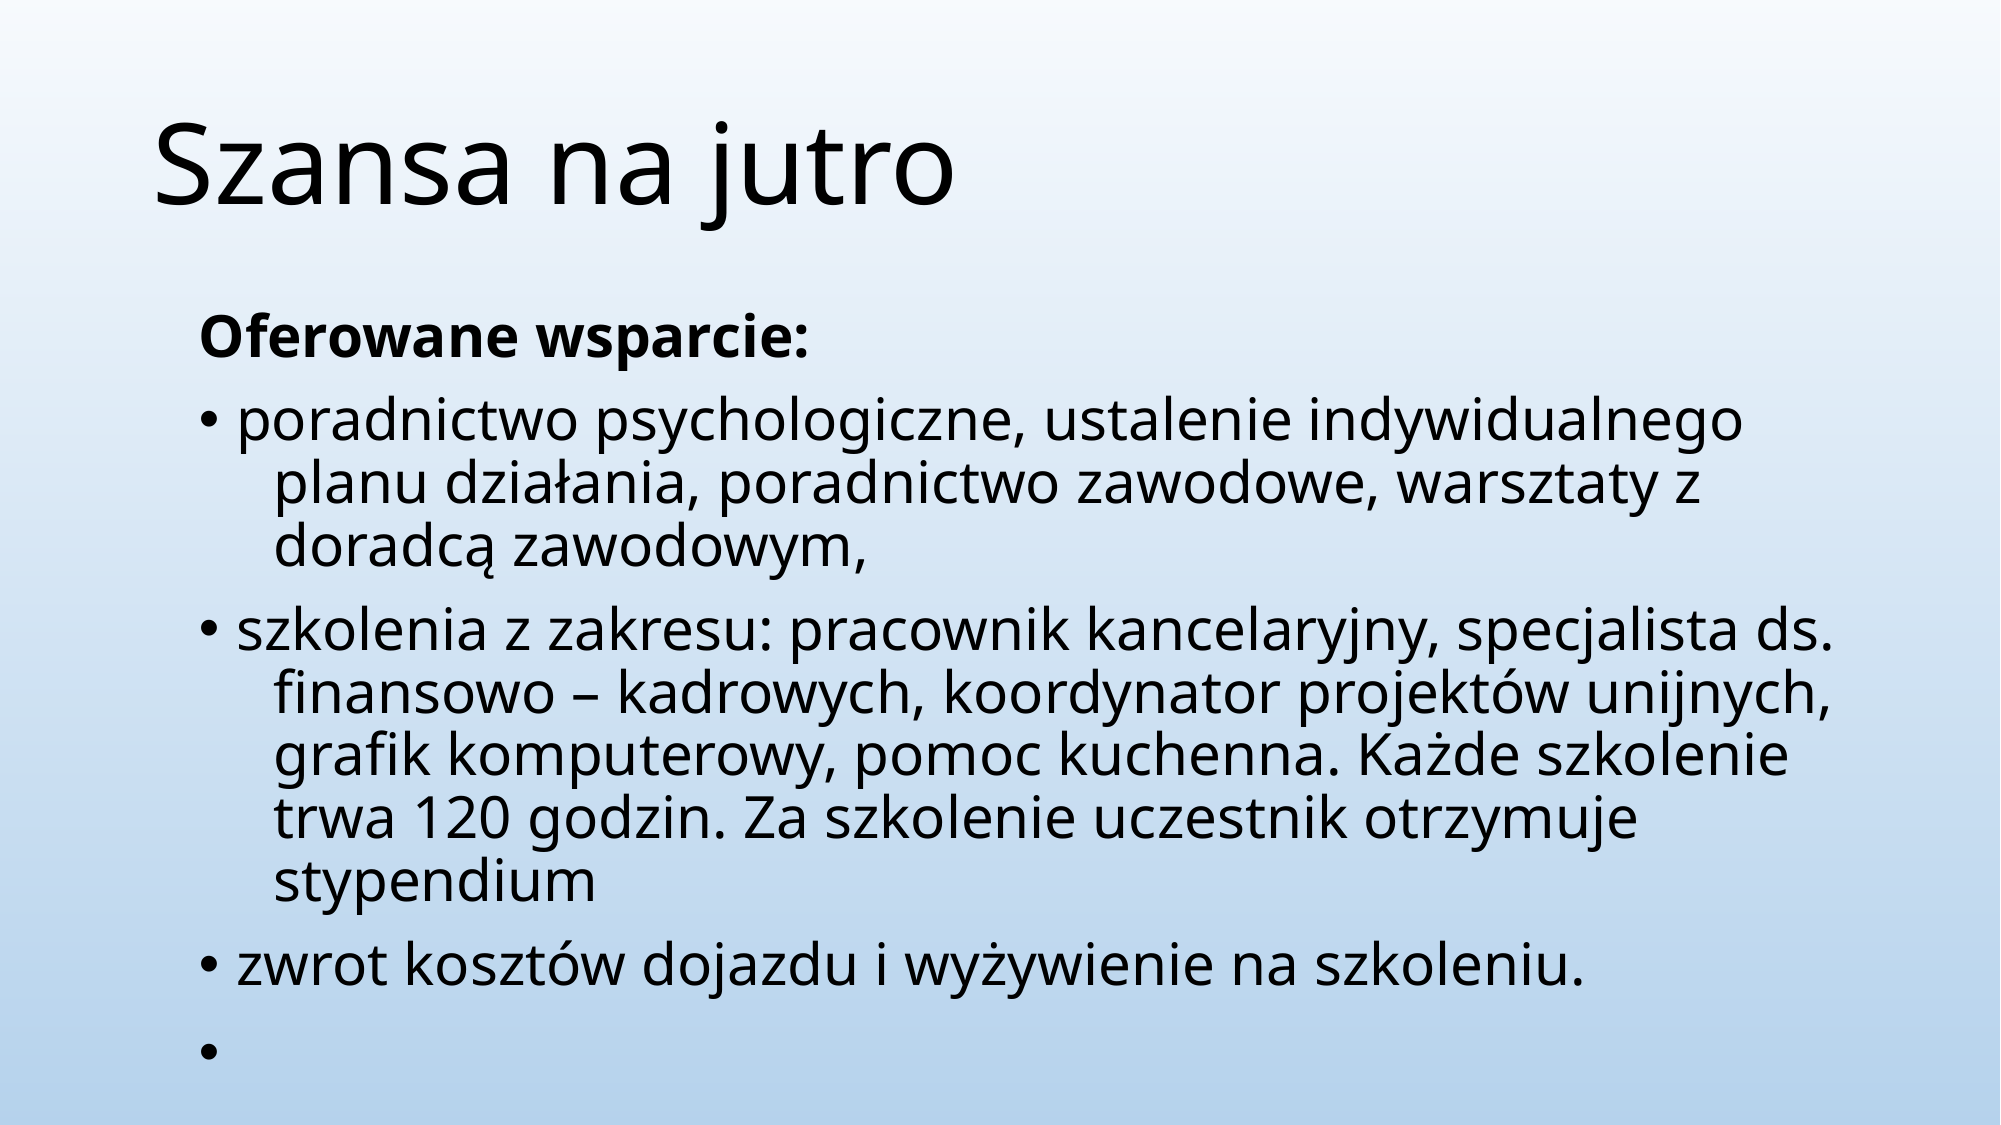

# Szansa na jutro
Oferowane wsparcie:
poradnictwo psychologiczne, ustalenie indywidualnego planu działania, poradnictwo zawodowe, warsztaty z doradcą zawodowym,
szkolenia z zakresu: pracownik kancelaryjny, specjalista ds. finansowo – kadrowych, koordynator projektów unijnych, grafik komputerowy, pomoc kuchenna. Każde szkolenie trwa 120 godzin. Za szkolenie uczestnik otrzymuje stypendium
zwrot kosztów dojazdu i wyżywienie na szkoleniu.